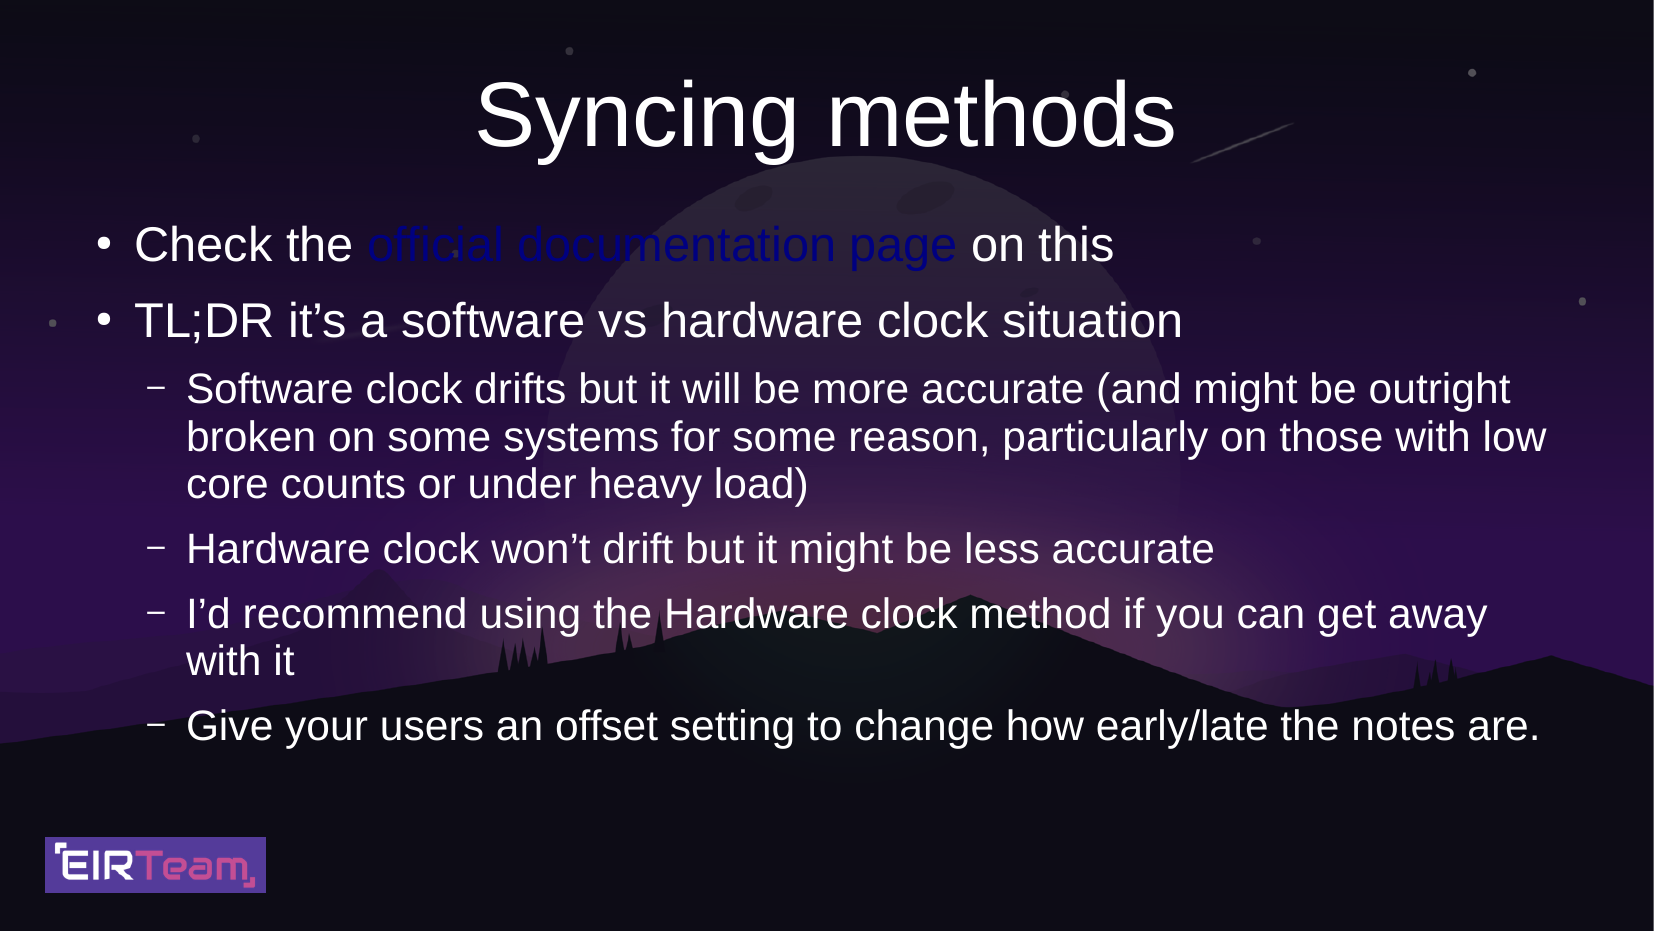

# Syncing methods
Check the official documentation page on this
TL;DR it’s a software vs hardware clock situation
Software clock drifts but it will be more accurate (and might be outright broken on some systems for some reason, particularly on those with low core counts or under heavy load)
Hardware clock won’t drift but it might be less accurate
I’d recommend using the Hardware clock method if you can get away with it
Give your users an offset setting to change how early/late the notes are.